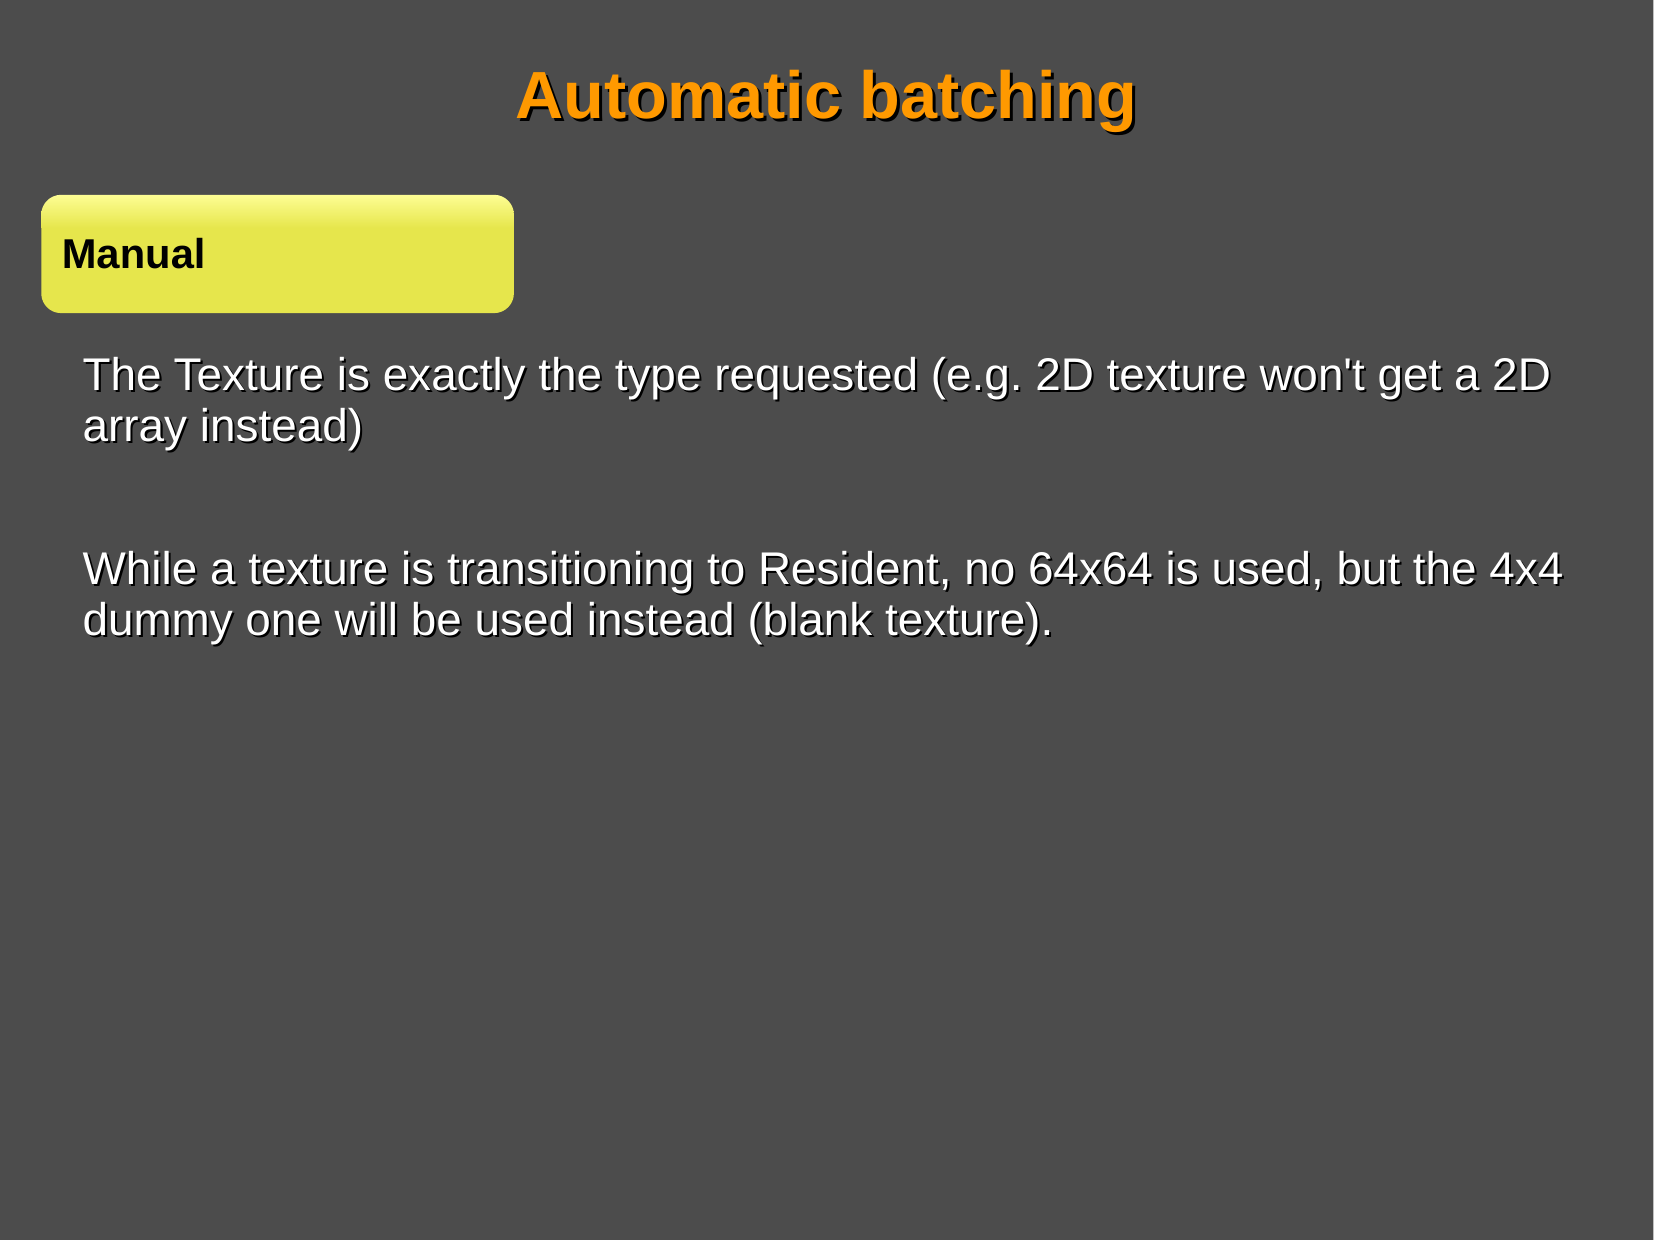

# Automatic batching
Manual
The Texture is exactly the type requested (e.g. 2D texture won't get a 2D array instead)
While a texture is transitioning to Resident, no 64x64 is used, but the 4x4 dummy one will be used instead (blank texture).